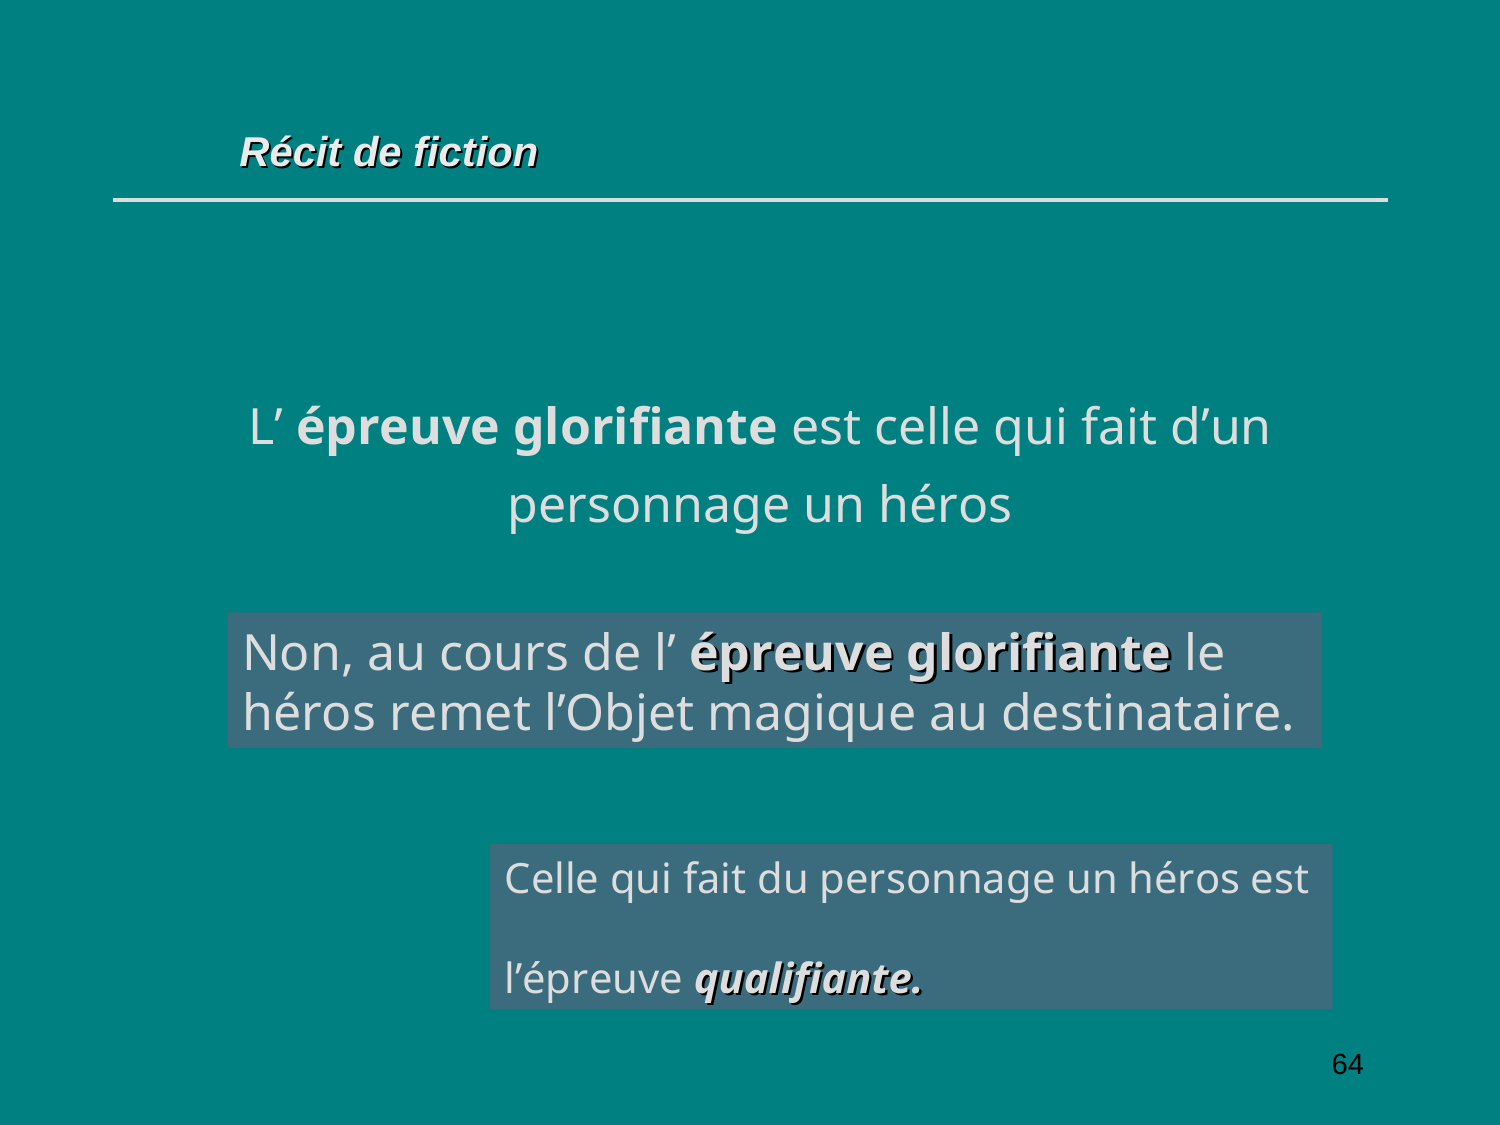

Récit de fiction
L’ épreuve glorifiante est celle qui fait d’un personnage un héros
Vrai / Faux ?
Non, au cours de l’ épreuve glorifiante le héros remet l’Objet magique au destinataire.
Celle qui fait du personnage un héros est
l’épreuve qualifiante.
64